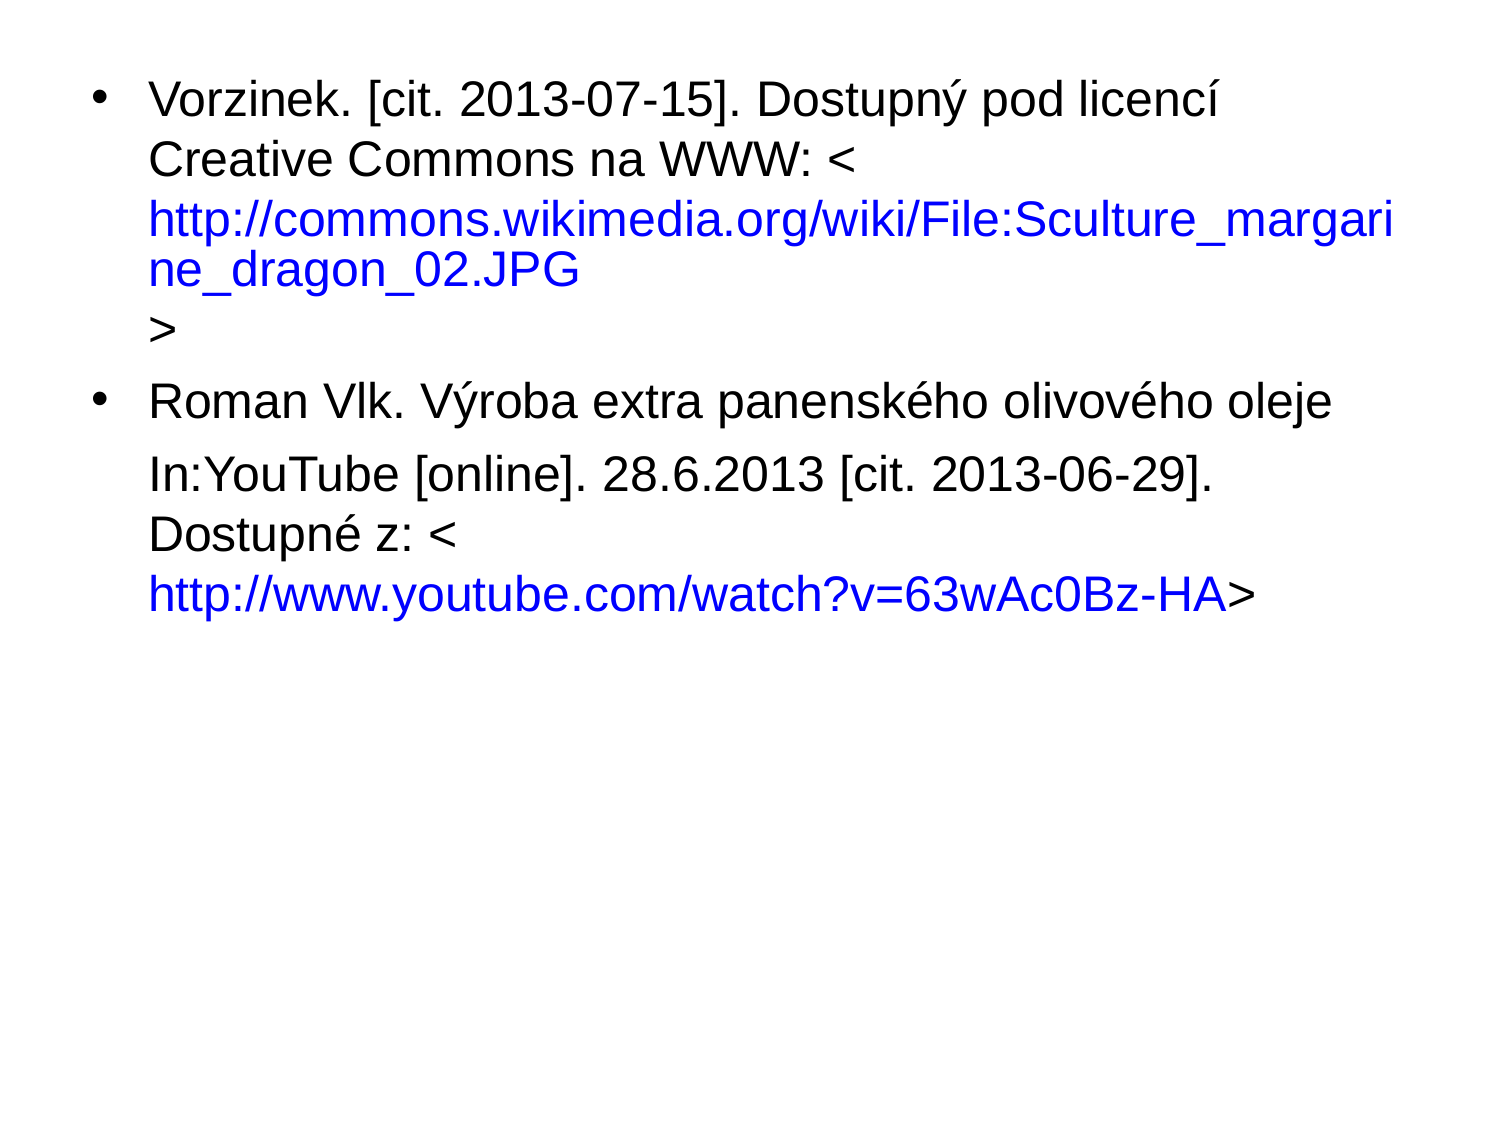

# Vorzinek. [cit. 2013-07-15]. Dostupný pod licencí Creative Commons na WWW: <http://commons.wikimedia.org/wiki/File:Sculture_margarine_dragon_02.JPG>
Roman Vlk. Výroba extra panenského olivového oleje
	In:YouTube [online]. 28.6.2013 [cit. 2013-06-29]. Dostupné z: <http://www.youtube.com/watch?v=63wAc0Bz-HA>